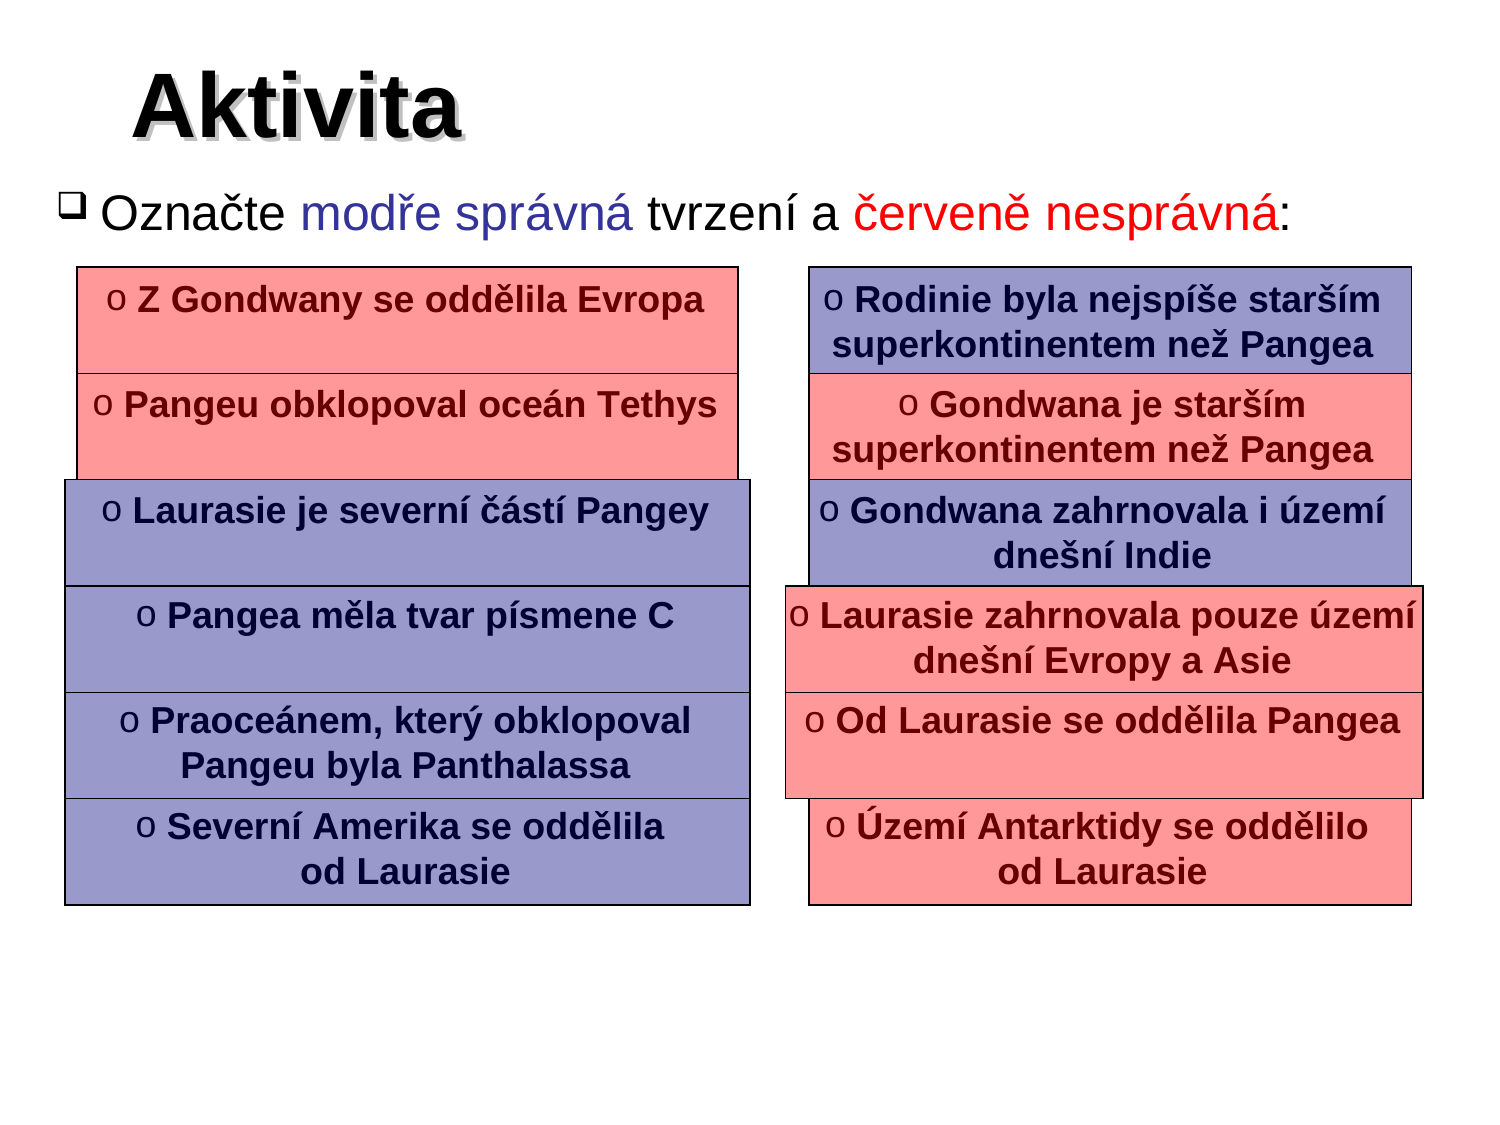

# Aktivita
 Označte modře správná tvrzení a červeně nesprávná:
| Z Gondwany se oddělila Evropa | Rodinie byla nejspíše starším superkontinentem než Pangea |
| --- | --- |
| Pangeu obklopoval oceán Tethys | Gondwana je starším superkontinentem než Pangea |
| Laurasie je severní částí Pangey | Gondwana zahrnovala i území dnešní Indie |
| Pangea měla tvar písmene C | Laurasie zahrnovala pouze území dnešní Evropy a Asie |
| Praoceánem, který obklopoval Pangeu byla Panthalassa | Od Laurasie se oddělila Pangea |
| Severní Amerika se oddělila od Laurasie | Území Antarktidy se oddělilo od Laurasie |